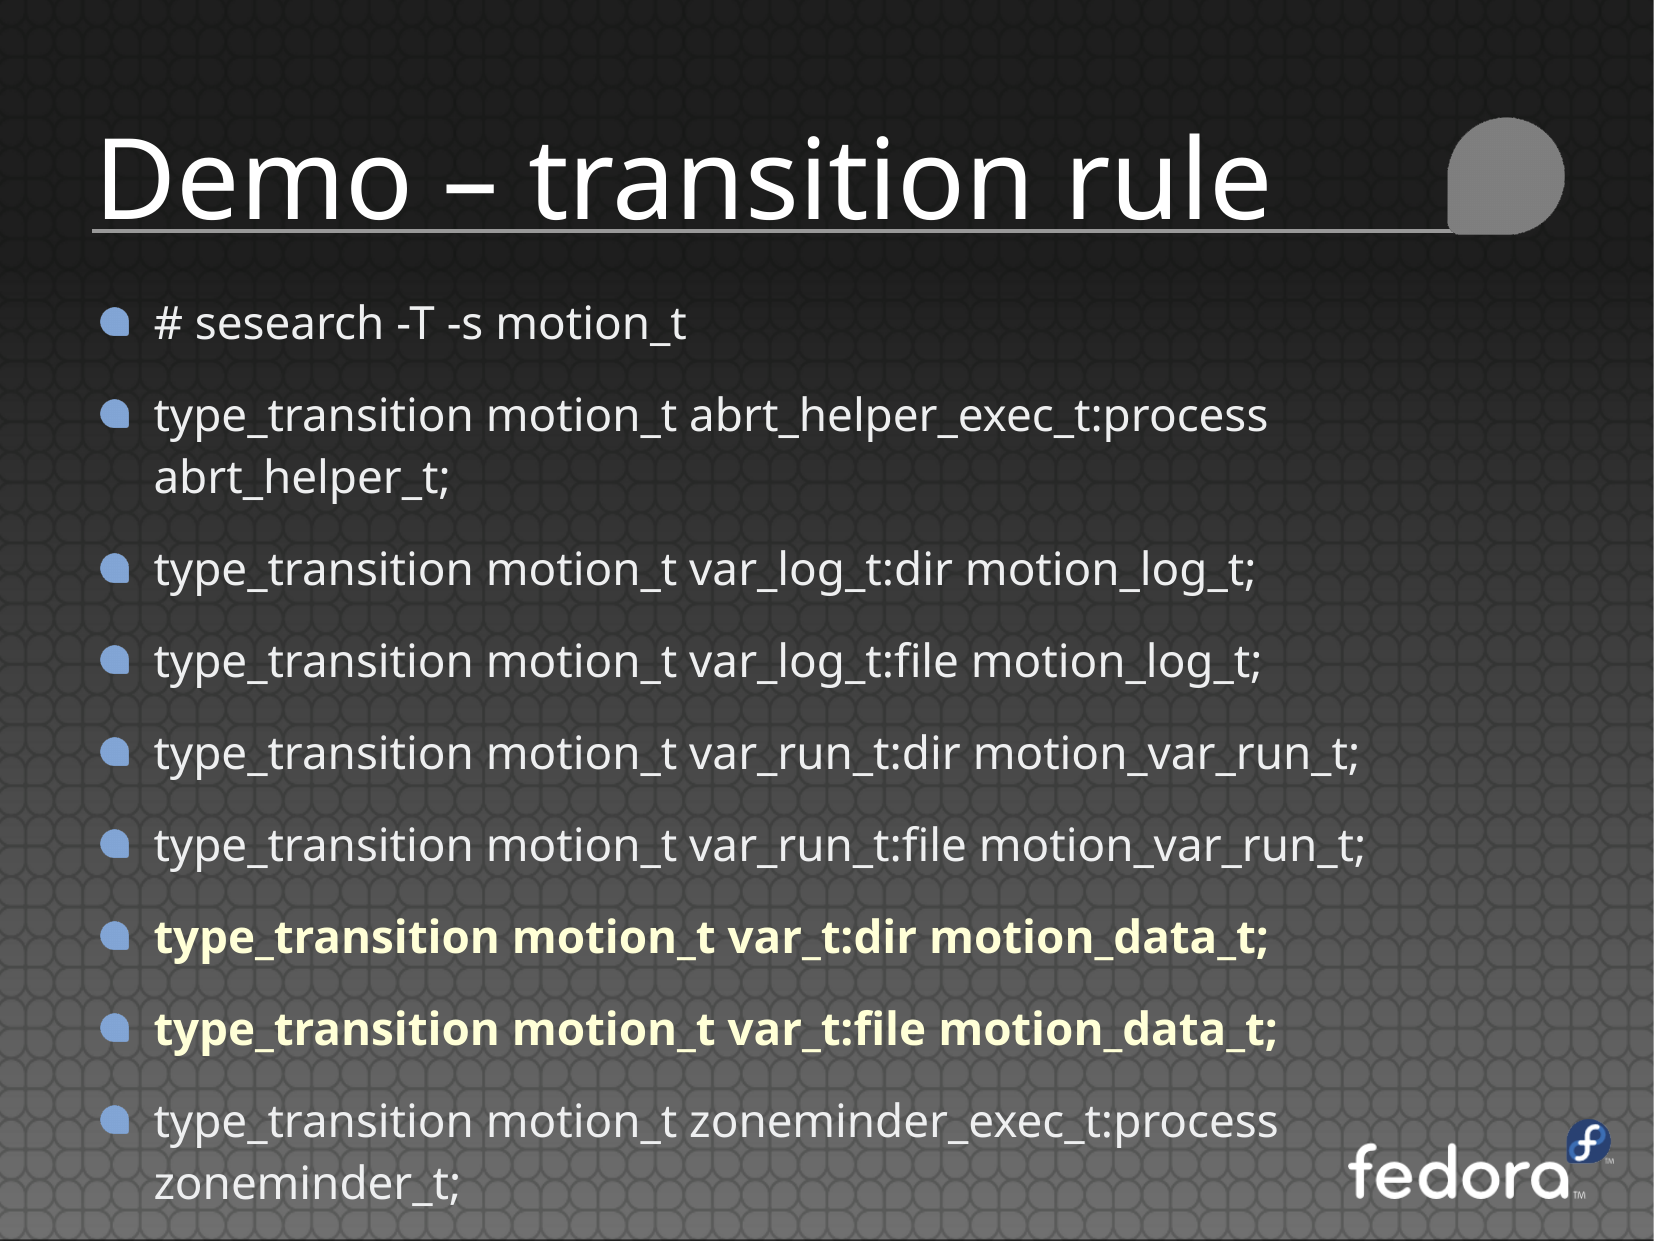

Demo – transition rule
# # sesearch -T -s motion_t
type_transition motion_t abrt_helper_exec_t:process abrt_helper_t;
type_transition motion_t var_log_t:dir motion_log_t;
type_transition motion_t var_log_t:file motion_log_t;
type_transition motion_t var_run_t:dir motion_var_run_t;
type_transition motion_t var_run_t:file motion_var_run_t;
type_transition motion_t var_t:dir motion_data_t;
type_transition motion_t var_t:file motion_data_t;
type_transition motion_t zoneminder_exec_t:process zoneminder_t;